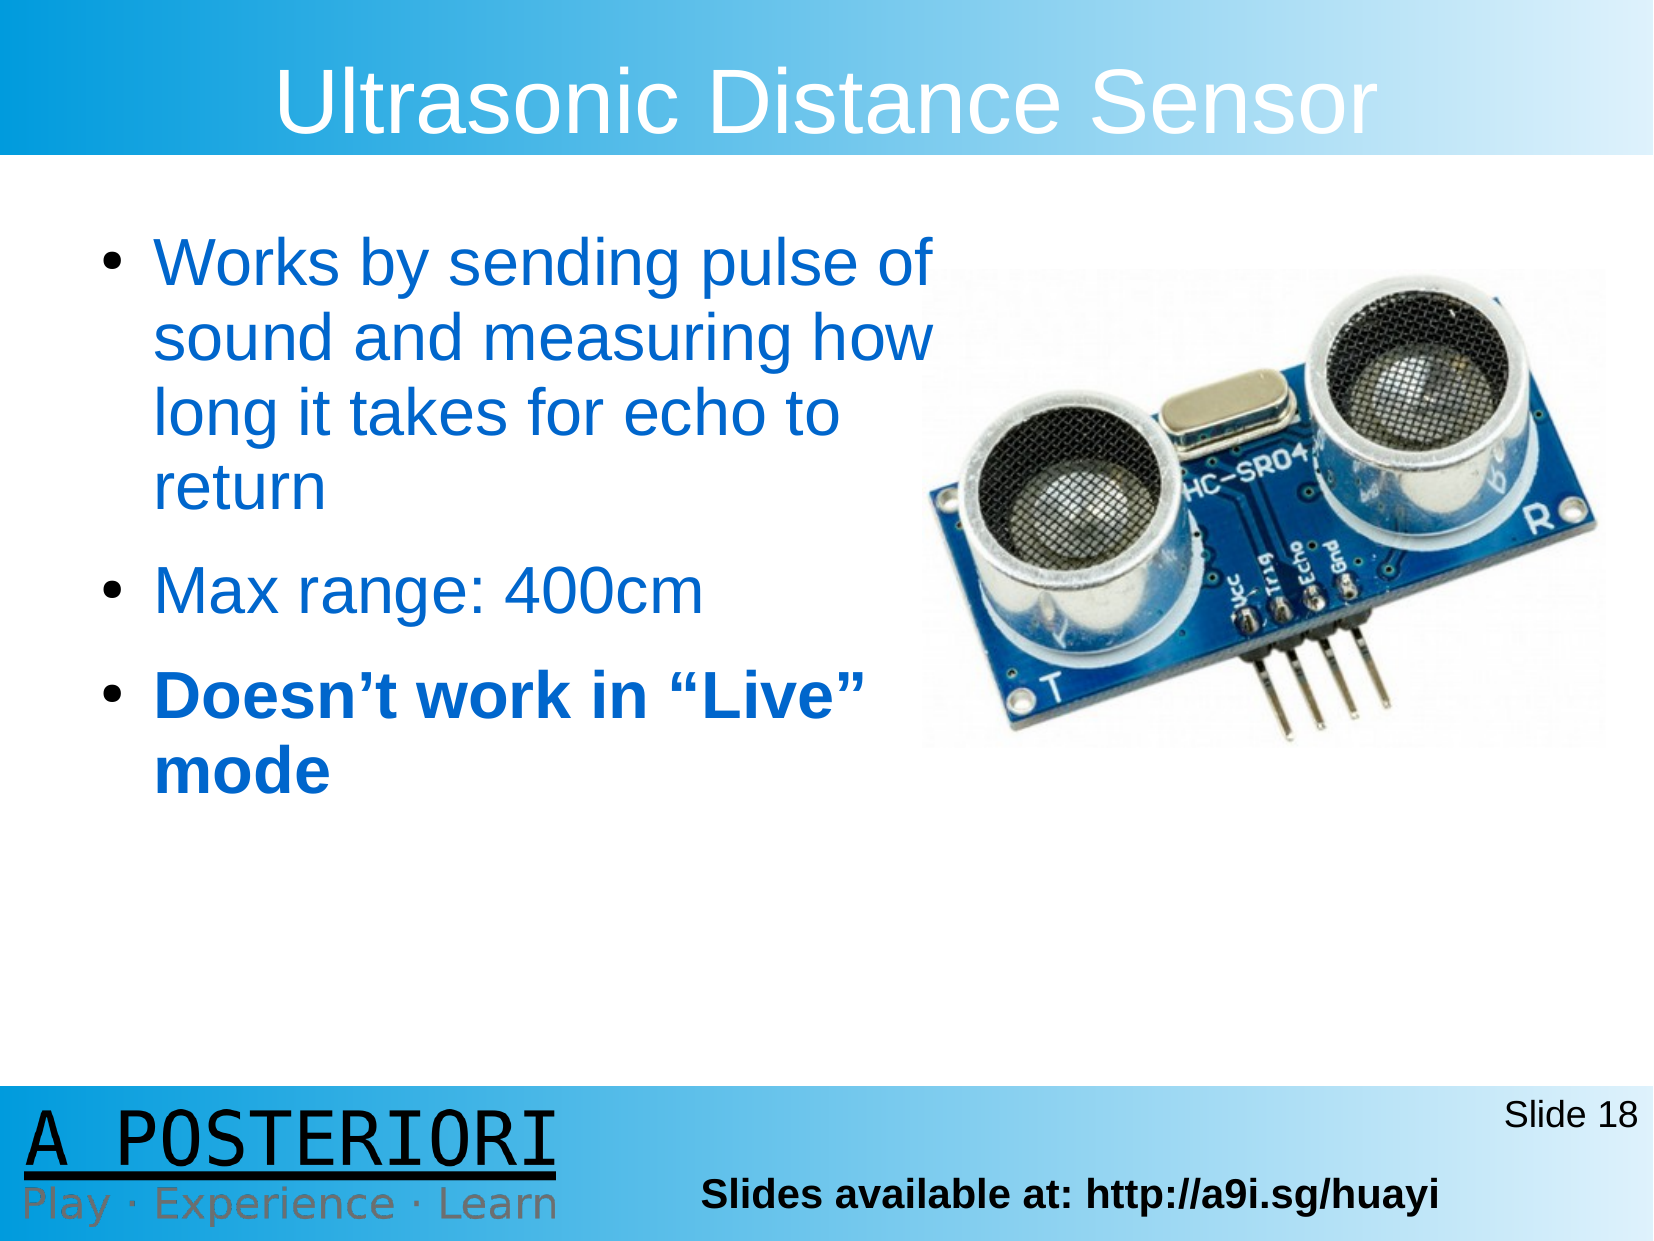

# Ultrasonic Distance Sensor
Works by sending pulse of sound and measuring how long it takes for echo to return
Max range: 400cm
Doesn’t work in “Live” mode